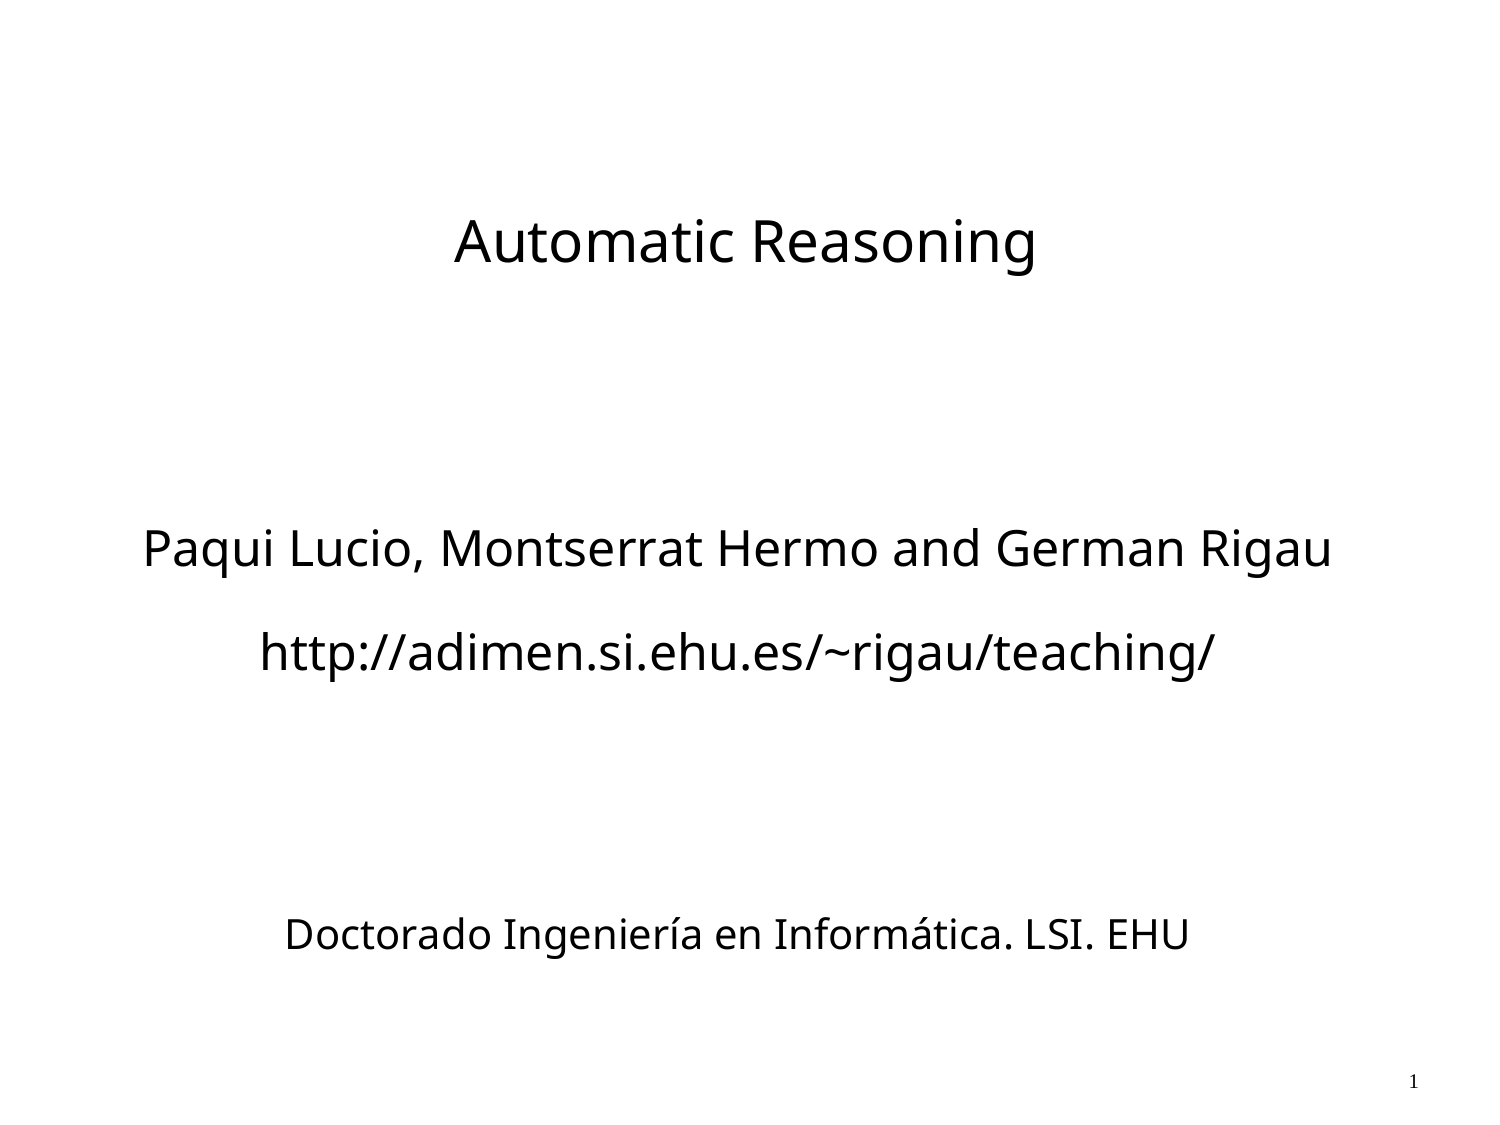

# Automatic Reasoning
Paqui Lucio, Montserrat Hermo and German Rigau
http://adimen.si.ehu.es/~rigau/teaching/
Doctorado Ingeniería en Informática. LSI. EHU
1